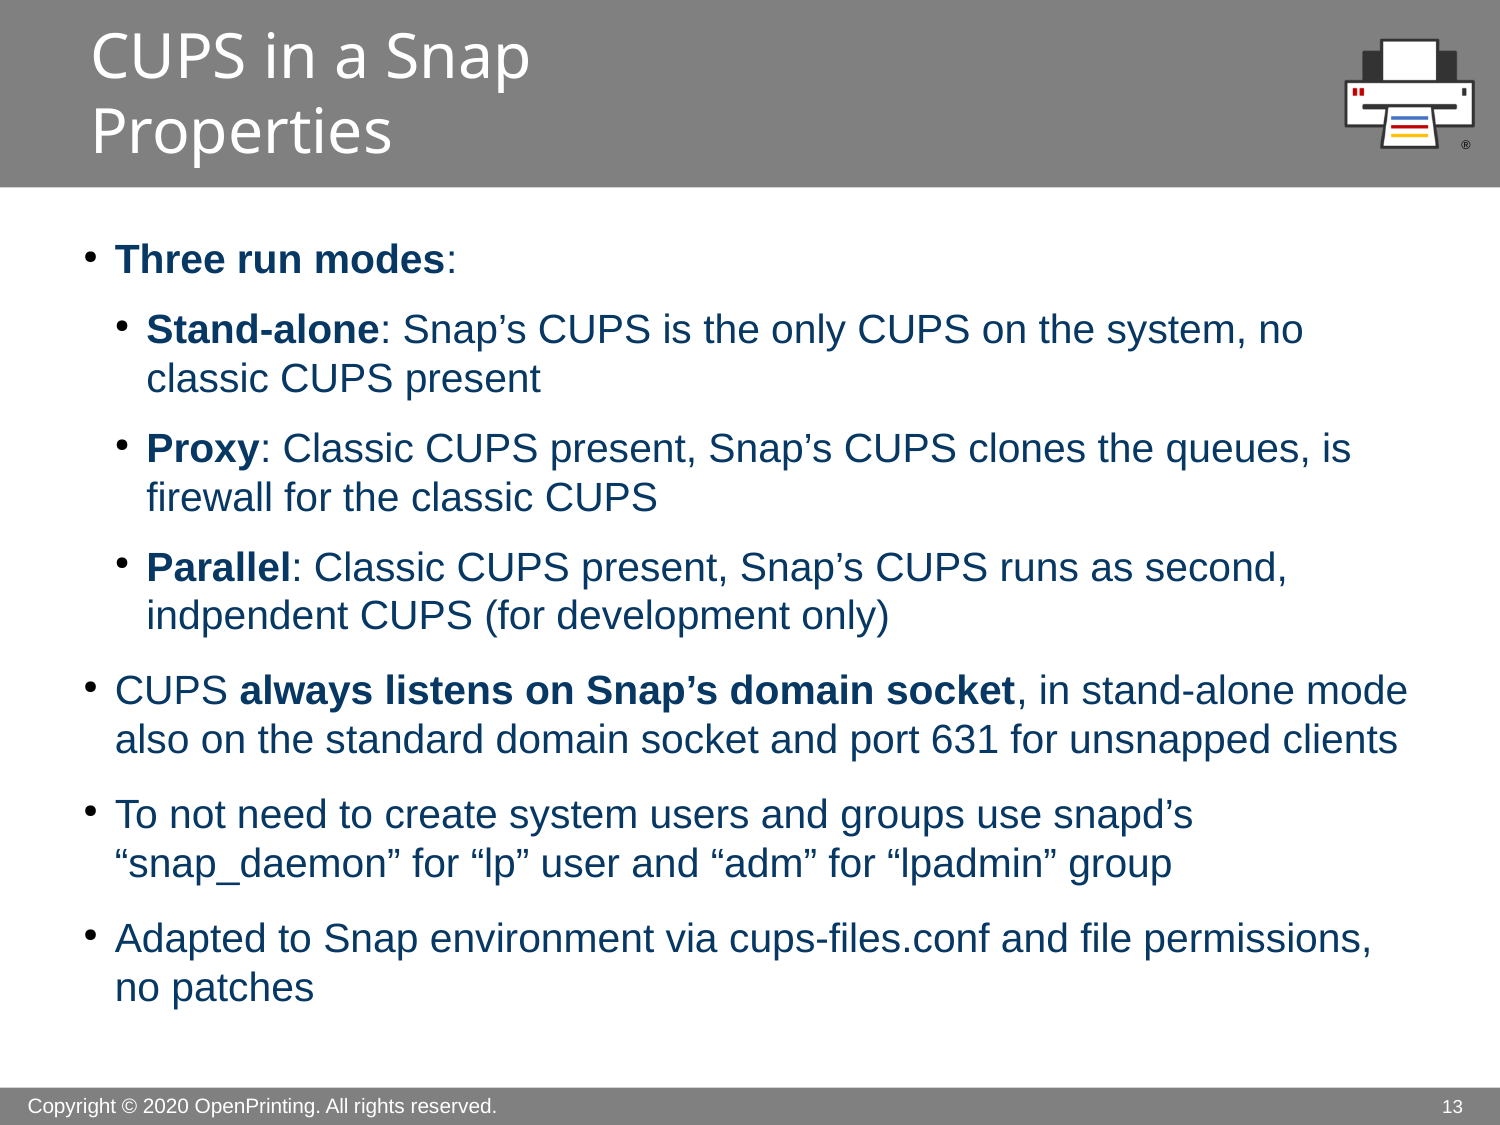

CUPS in a Snap
Properties
# Three run modes:
Stand-alone: Snap’s CUPS is the only CUPS on the system, no classic CUPS present
Proxy: Classic CUPS present, Snap’s CUPS clones the queues, is firewall for the classic CUPS
Parallel: Classic CUPS present, Snap’s CUPS runs as second, indpendent CUPS (for development only)
CUPS always listens on Snap’s domain socket, in stand-alone mode also on the standard domain socket and port 631 for unsnapped clients
To not need to create system users and groups use snapd’s “snap_daemon” for “lp” user and “adm” for “lpadmin” group
Adapted to Snap environment via cups-files.conf and file permissions, no patches